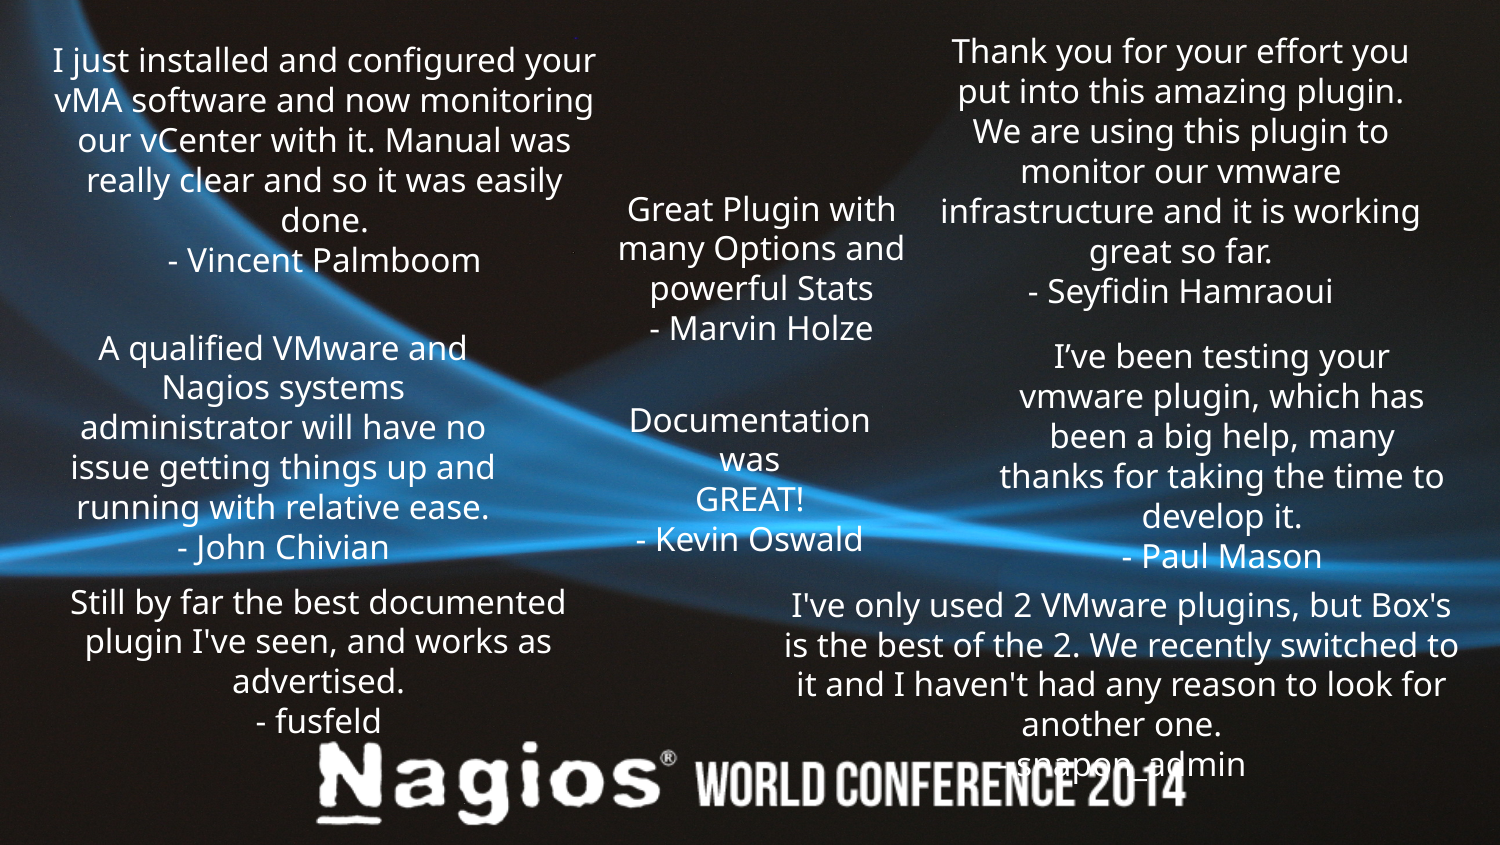

Thank you for your effort you put into this amazing plugin. We are using this plugin to monitor our vmware infrastructure and it is working great so far.
- Seyfidin Hamraoui
I just installed and configured your vMA software and now monitoring our vCenter with it. Manual was really clear and so it was easily done.
- Vincent Palmboom
# Great Plugin with many Options and powerful Stats - Marvin Holze
A qualified VMware and Nagios systems administrator will have no issue getting things up and running with relative ease.
- John Chivian
I’ve been testing your vmware plugin, which has been a big help, many thanks for taking the time to develop it.
- Paul Mason
Documentation
was
GREAT!
- Kevin Oswald
Still by far the best documented plugin I've seen, and works as advertised.
- fusfeld
I've only used 2 VMware plugins, but Box's is the best of the 2. We recently switched to it and I haven't had any reason to look for another one.
- snapon_admin